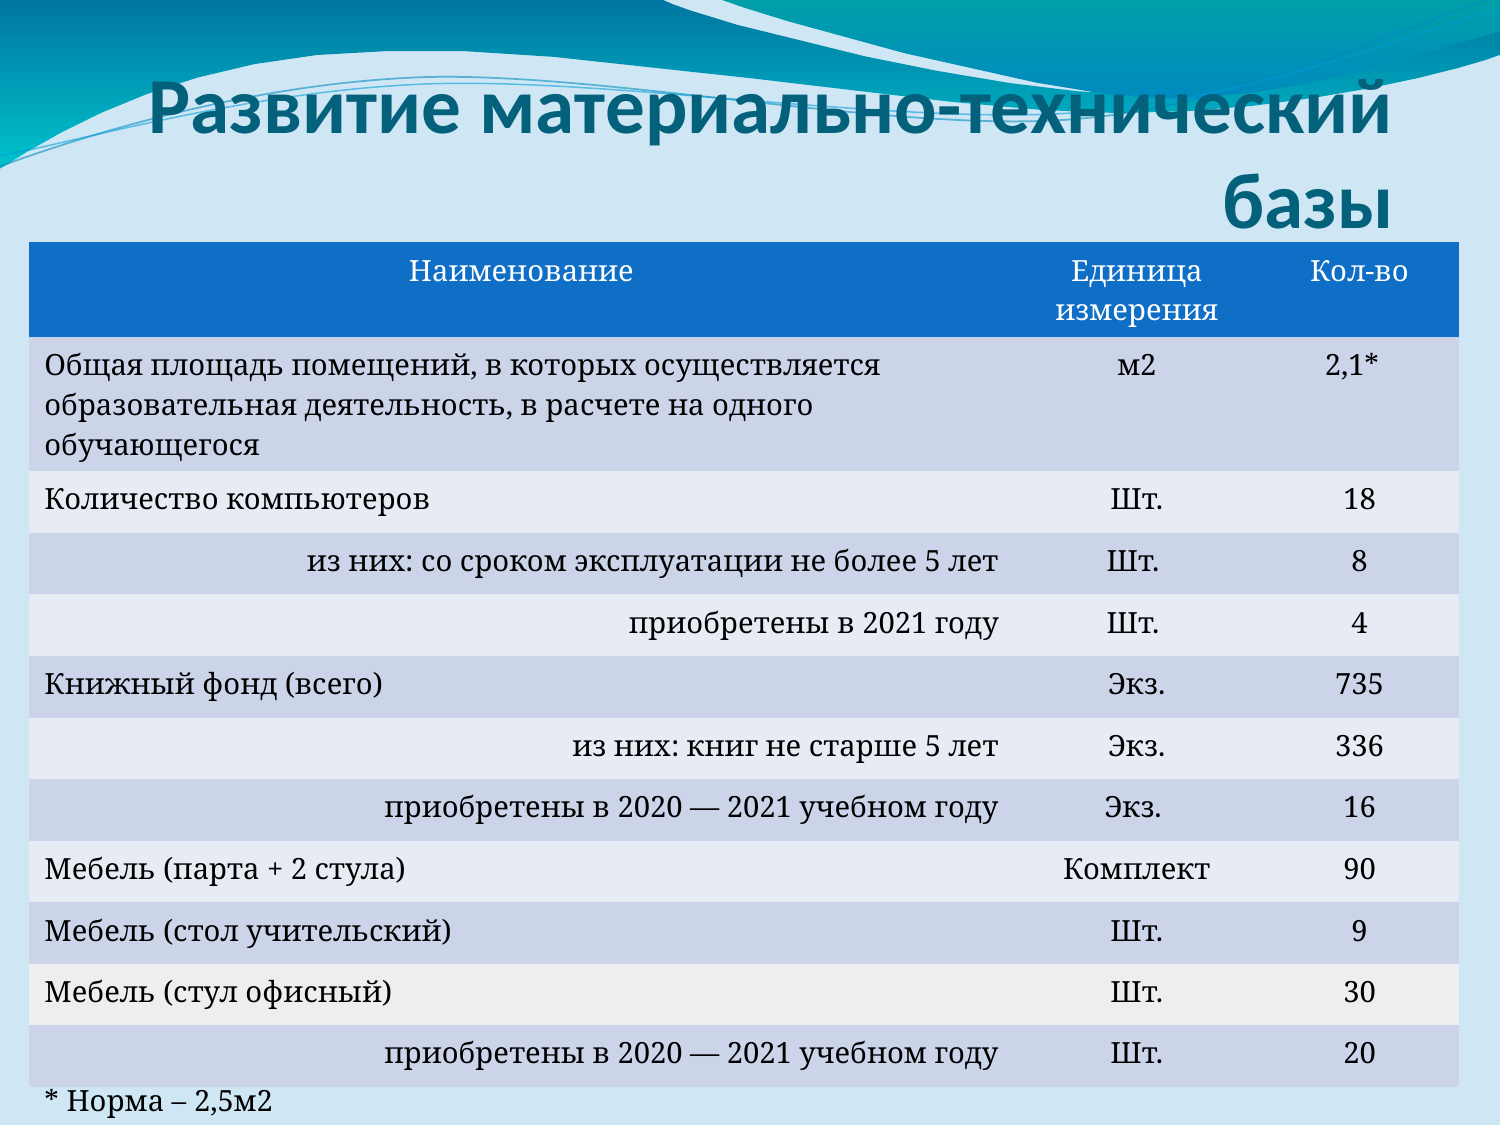

# Развитие материально-технический базы
| Наименование | Единица измерения | Кол-во |
| --- | --- | --- |
| Общая площадь помещений, в которых осуществляется образовательная деятельность, в расчете на одного обучающегося | м2 | 2,1\* |
| Количество компьютеров | Шт. | 18 |
| из них: со сроком эксплуатации не более 5 лет | Шт. | 8 |
| приобретены в 2021 году | Шт. | 4 |
| Книжный фонд (всего) | Экз. | 735 |
| из них: книг не старше 5 лет | Экз. | 336 |
| приобретены в 2020 — 2021 учебном году | Экз. | 16 |
| Мебель (парта + 2 стула) | Комплект | 90 |
| Мебель (стол учительский) | Шт. | 9 |
| Мебель (стул офисный) | Шт. | 30 |
| приобретены в 2020 — 2021 учебном году | Шт. | 20 |
* Норма – 2,5м2